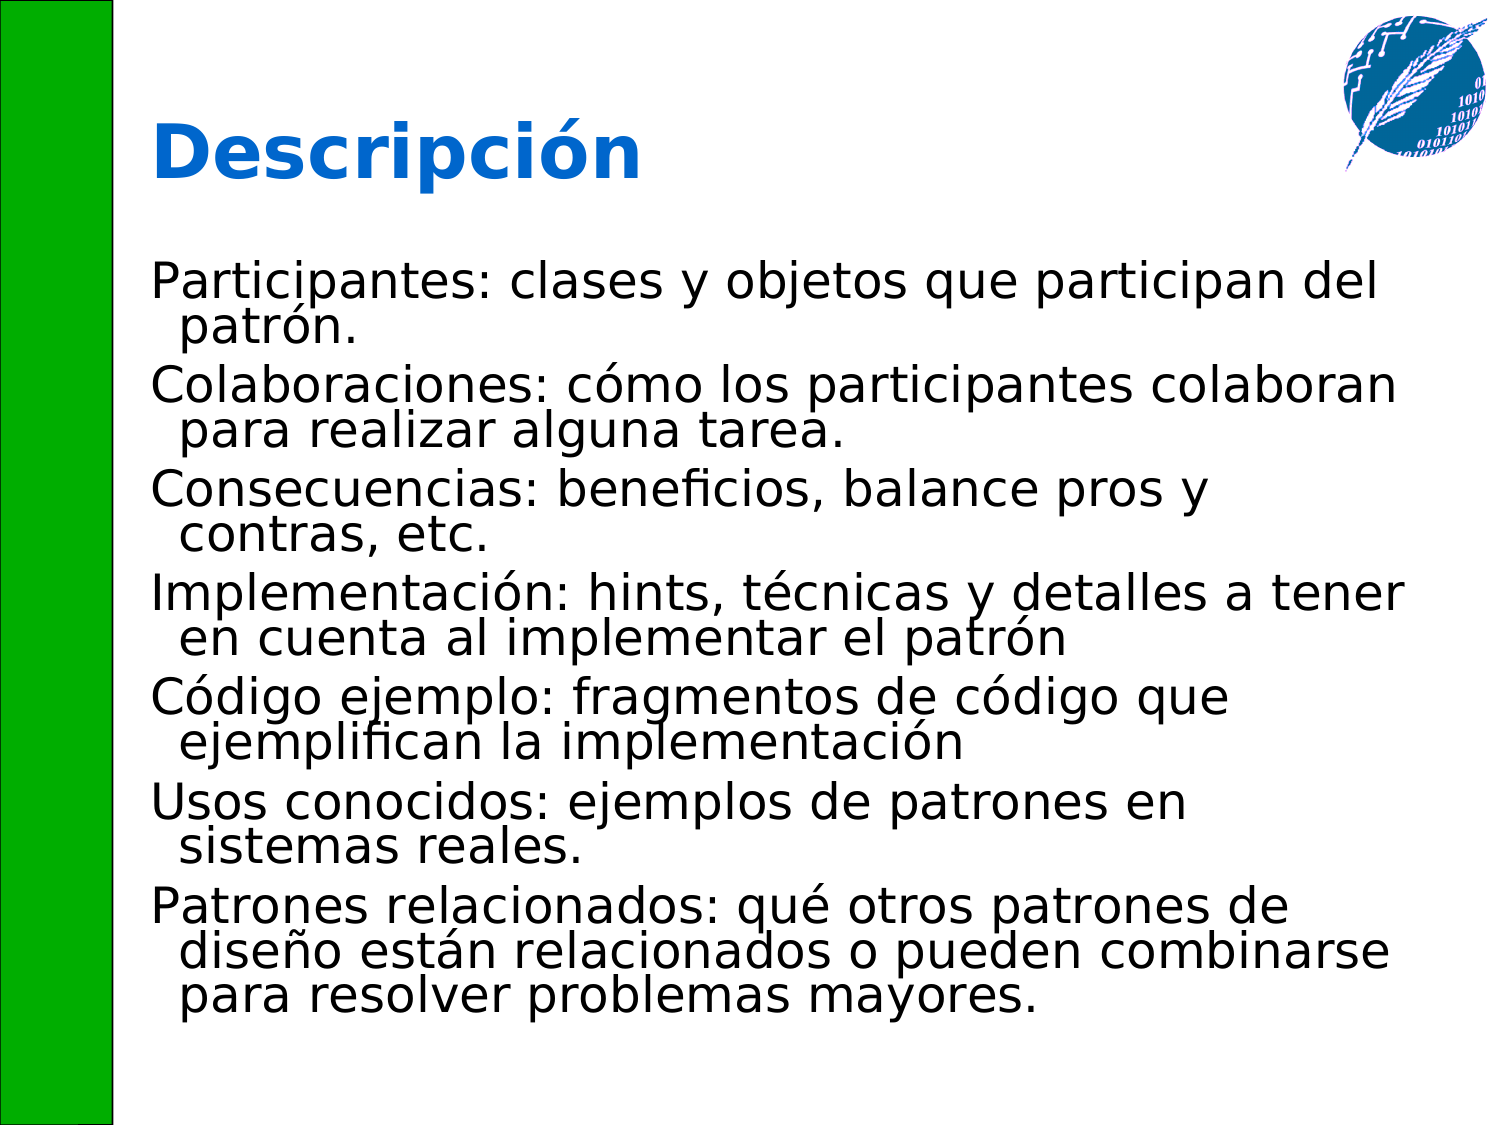

# Descripción
Participantes: clases y objetos que participan del patrón.
Colaboraciones: cómo los participantes colaboran para realizar alguna tarea.
Consecuencias: beneficios, balance pros y contras, etc.
Implementación: hints, técnicas y detalles a tener en cuenta al implementar el patrón
Código ejemplo: fragmentos de código que ejemplifican la implementación
Usos conocidos: ejemplos de patrones en sistemas reales.
Patrones relacionados: qué otros patrones de diseño están relacionados o pueden combinarse para resolver problemas mayores.